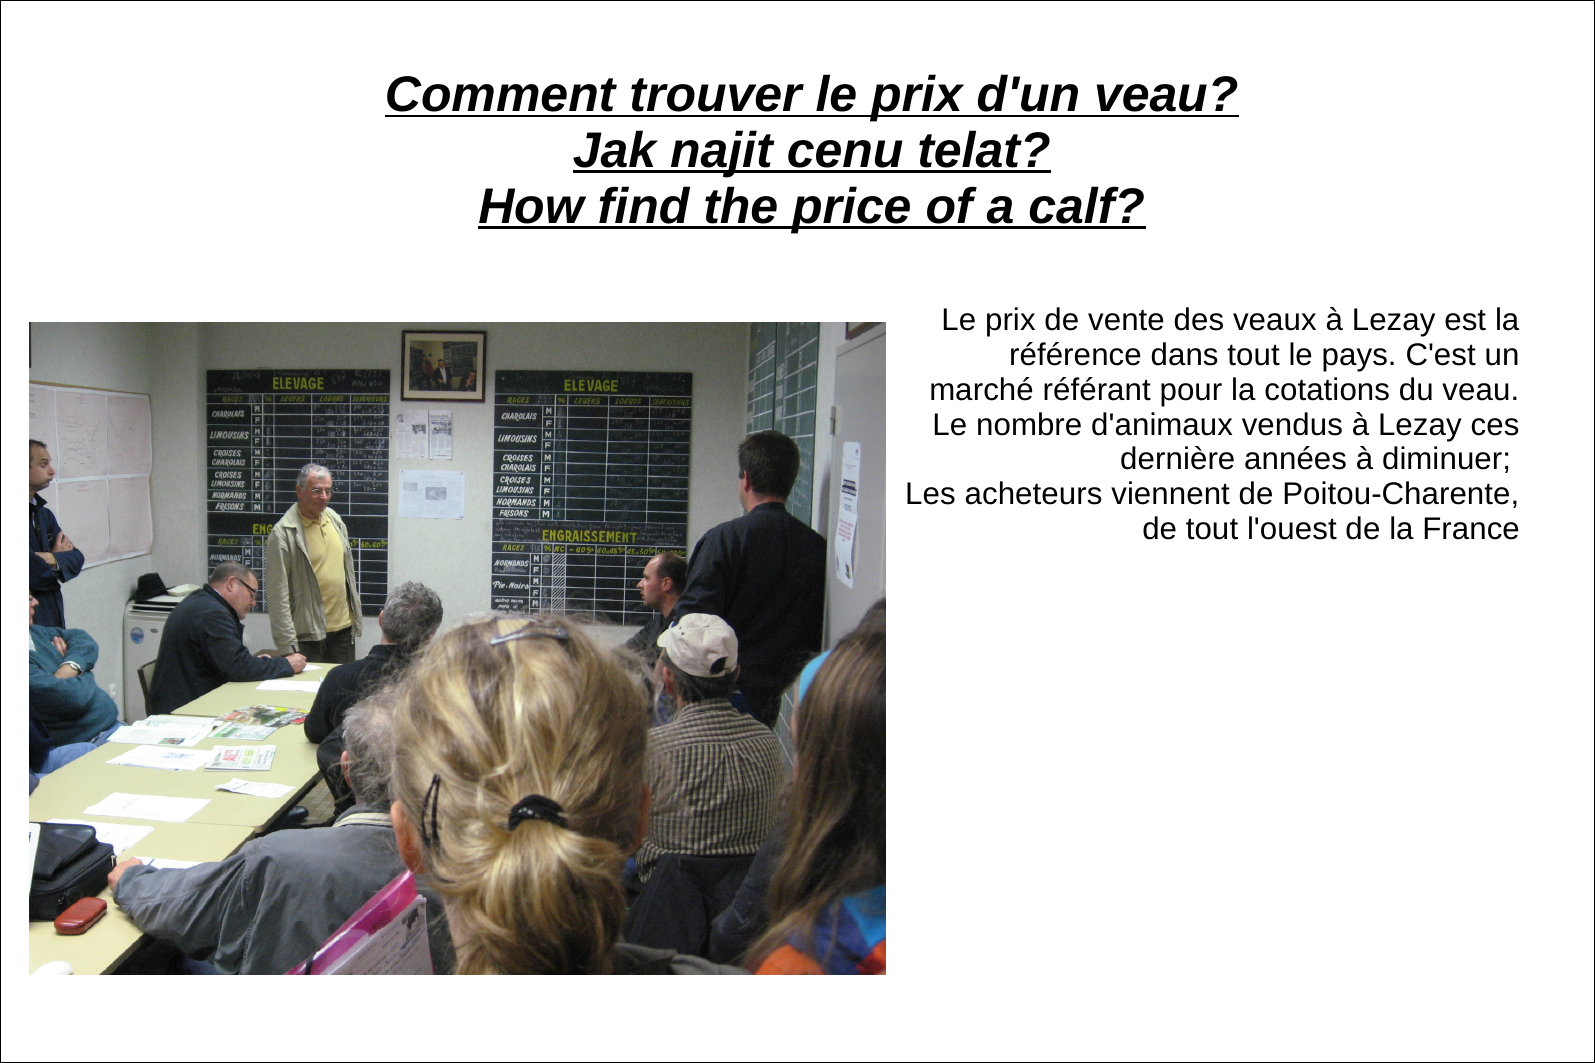

Comment trouver le prix d'un veau?
Jak najit cenu telat?
How find the price of a calf?
Le prix de vente des veaux à Lezay est la référence dans tout le pays. C'est un marché référant pour la cotations du veau. Le nombre d'animaux vendus à Lezay ces dernière années à diminuer;
Les acheteurs viennent de Poitou-Charente,
 de tout l'ouest de la France